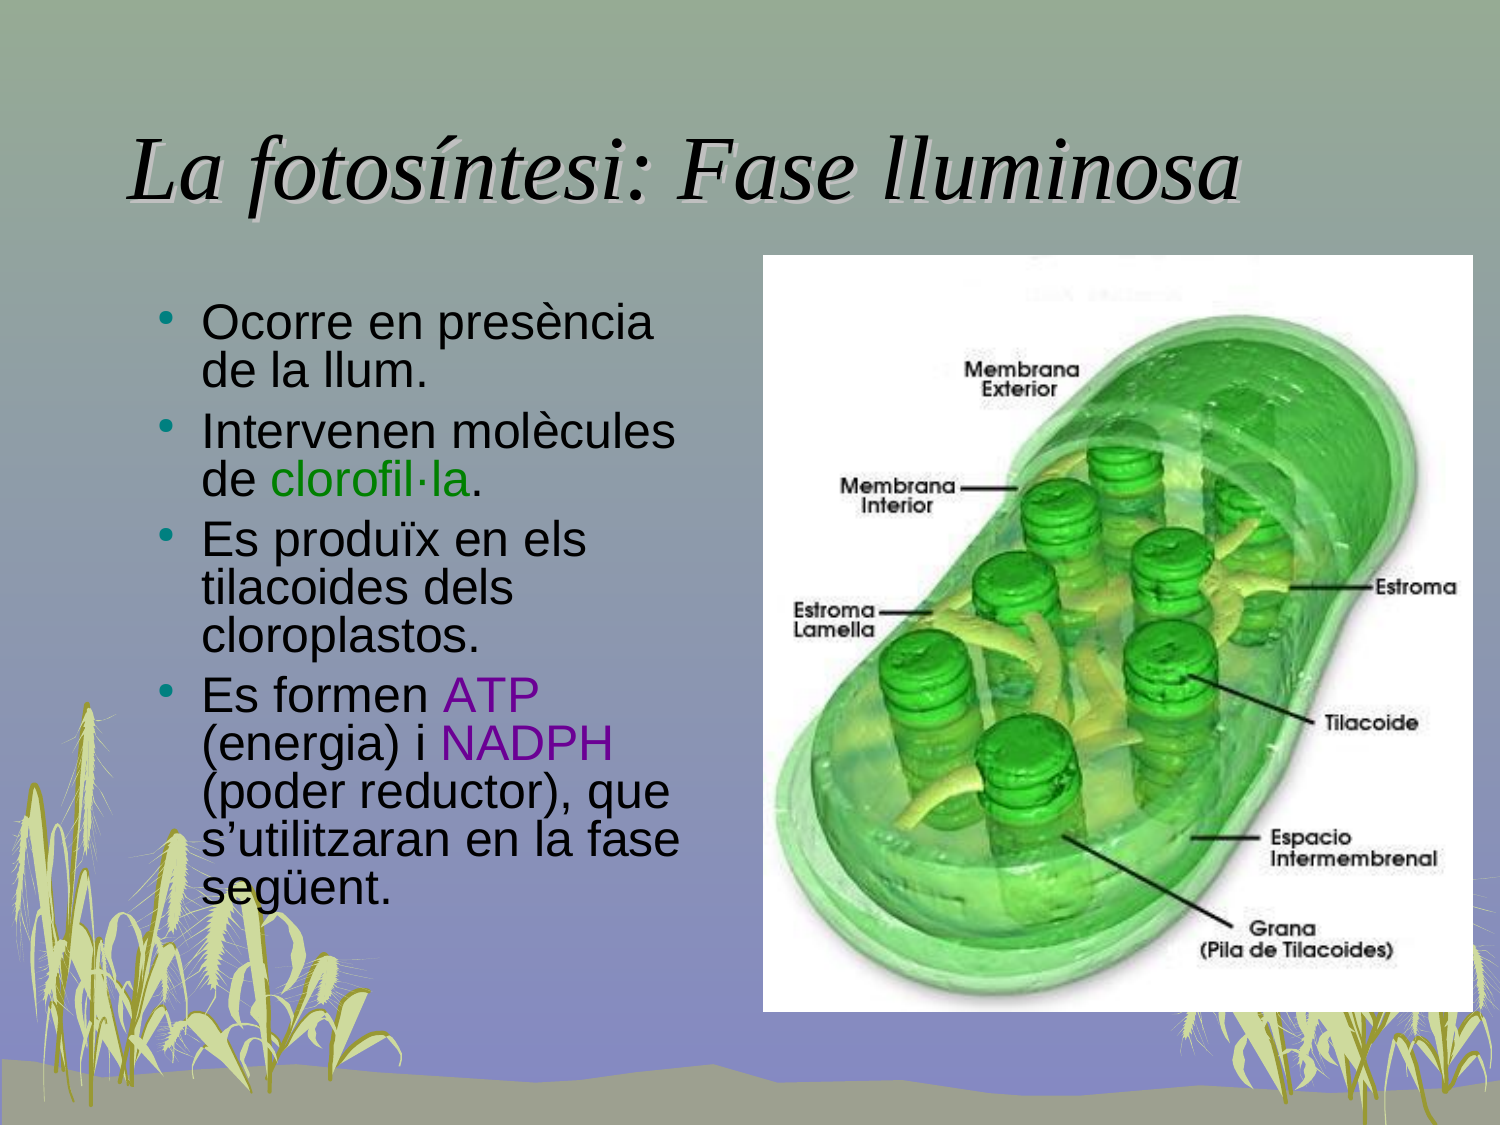

# La fotosíntesi: Fase lluminosa
Ocorre en presència de la llum.
Intervenen molècules de clorofil·la.
Es produïx en els tilacoides dels cloroplastos.
Es formen ATP (energia) i NADPH (poder reductor), que s’utilitzaran en la fase següent.